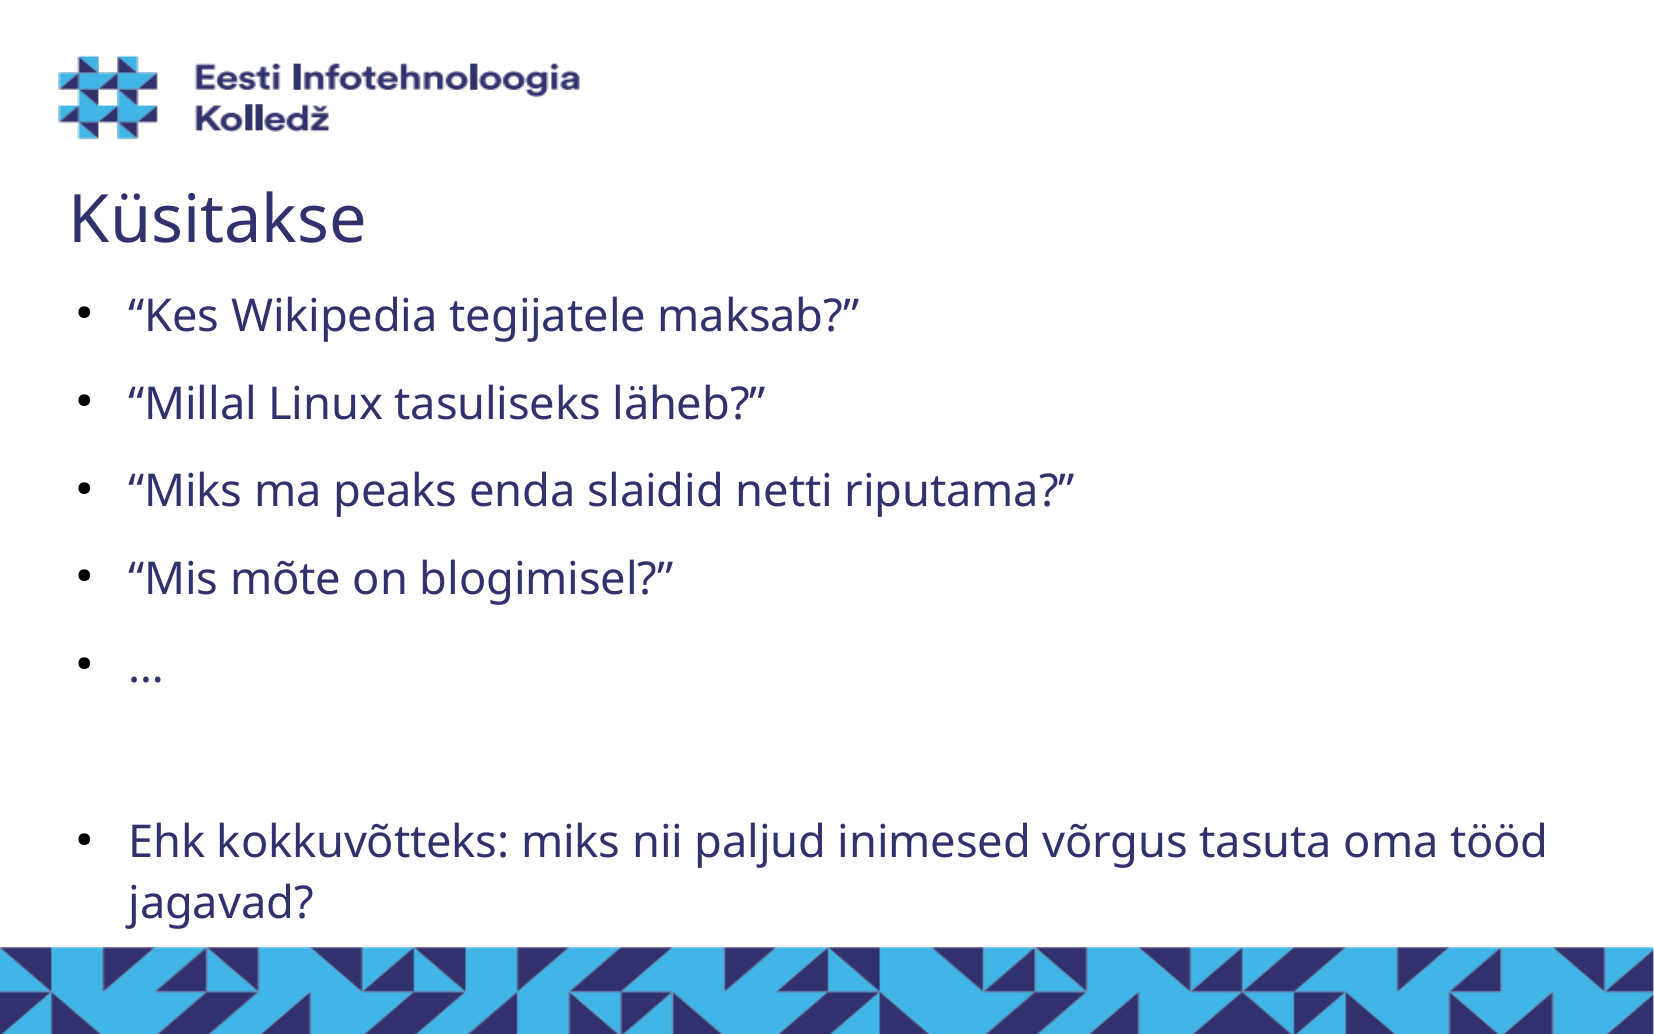

# Küsitakse
“Kes Wikipedia tegijatele maksab?”
“Millal Linux tasuliseks läheb?”
“Miks ma peaks enda slaidid netti riputama?”
“Mis mõte on blogimisel?”
…
Ehk kokkuvõtteks: miks nii paljud inimesed võrgus tasuta oma tööd jagavad?